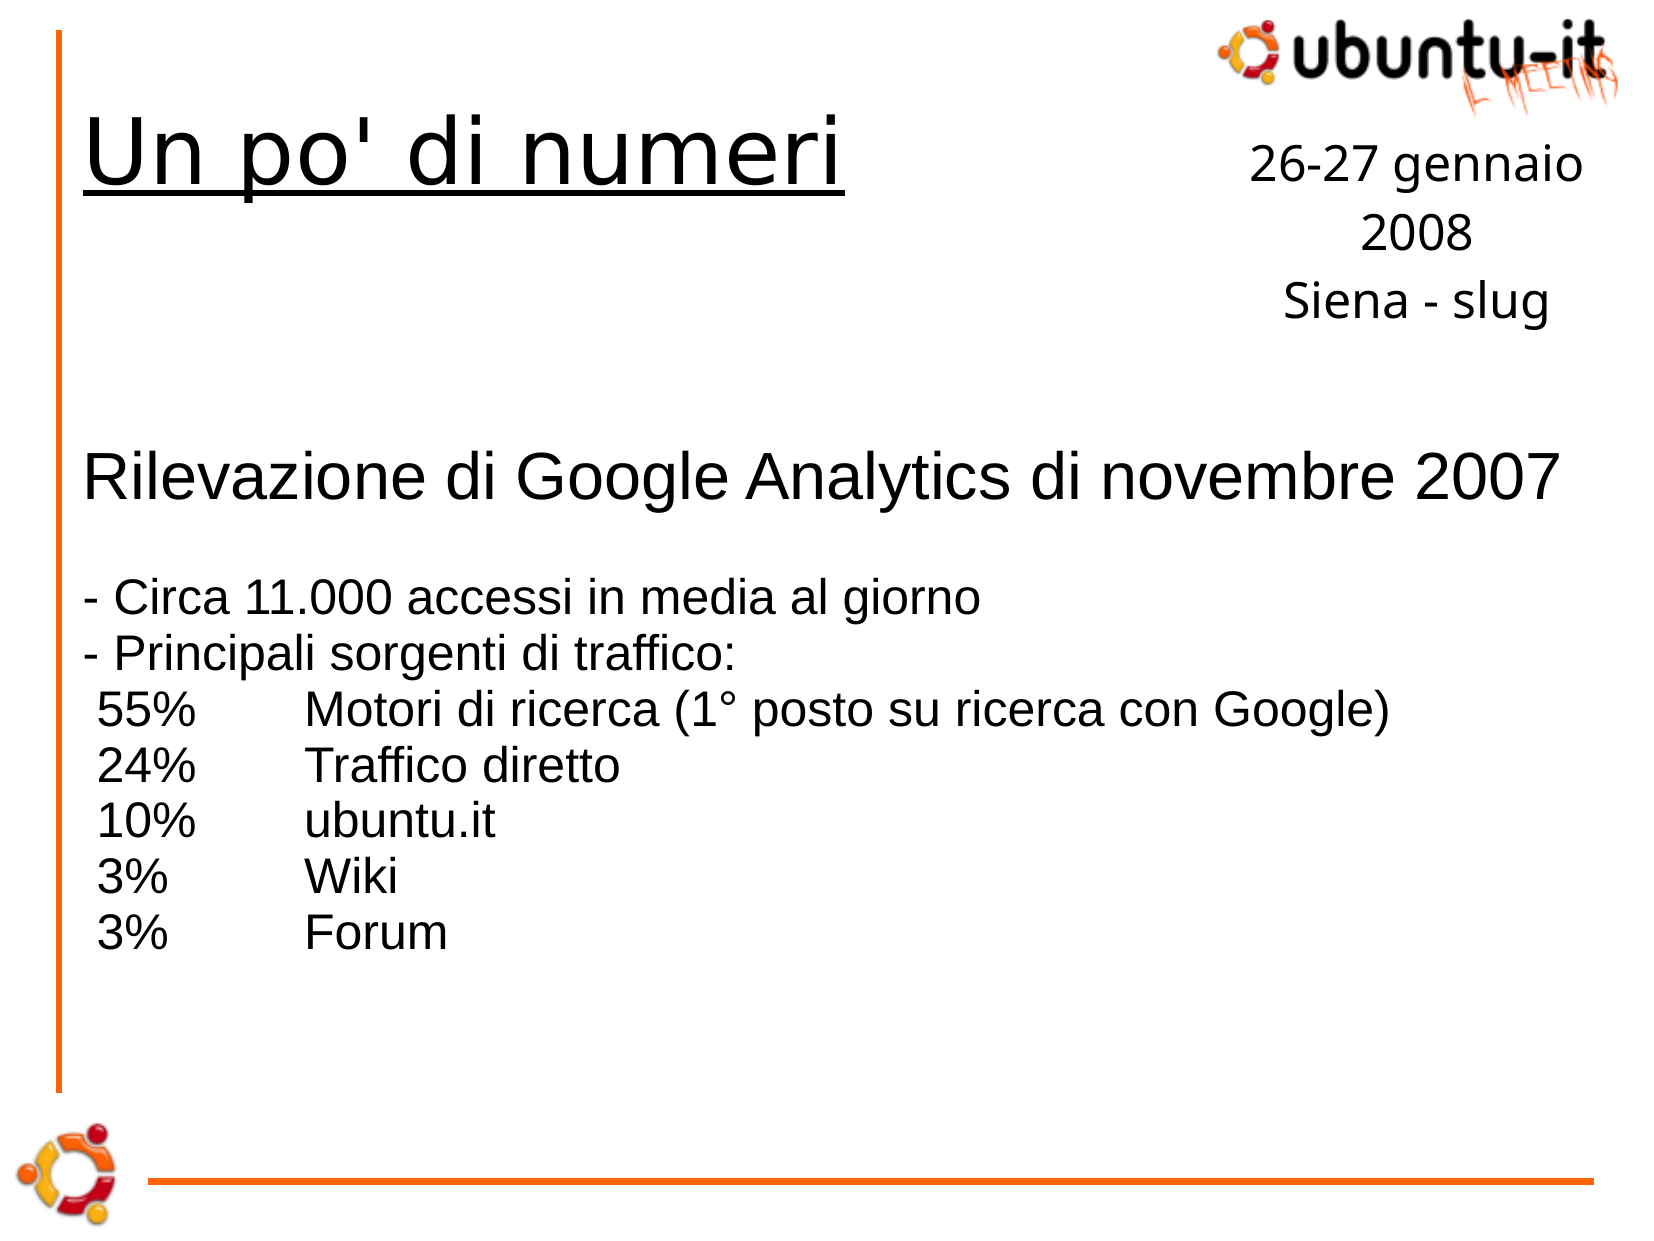

# Un po' di numeri
Rilevazione di Google Analytics di novembre 2007
- Circa 11.000 accessi in media al giorno
- Principali sorgenti di traffico:
 55% 		Motori di ricerca (1° posto su ricerca con Google)
 24% 		Traffico diretto
 10% 		ubuntu.it
 3% 		Wiki
 3% 		Forum